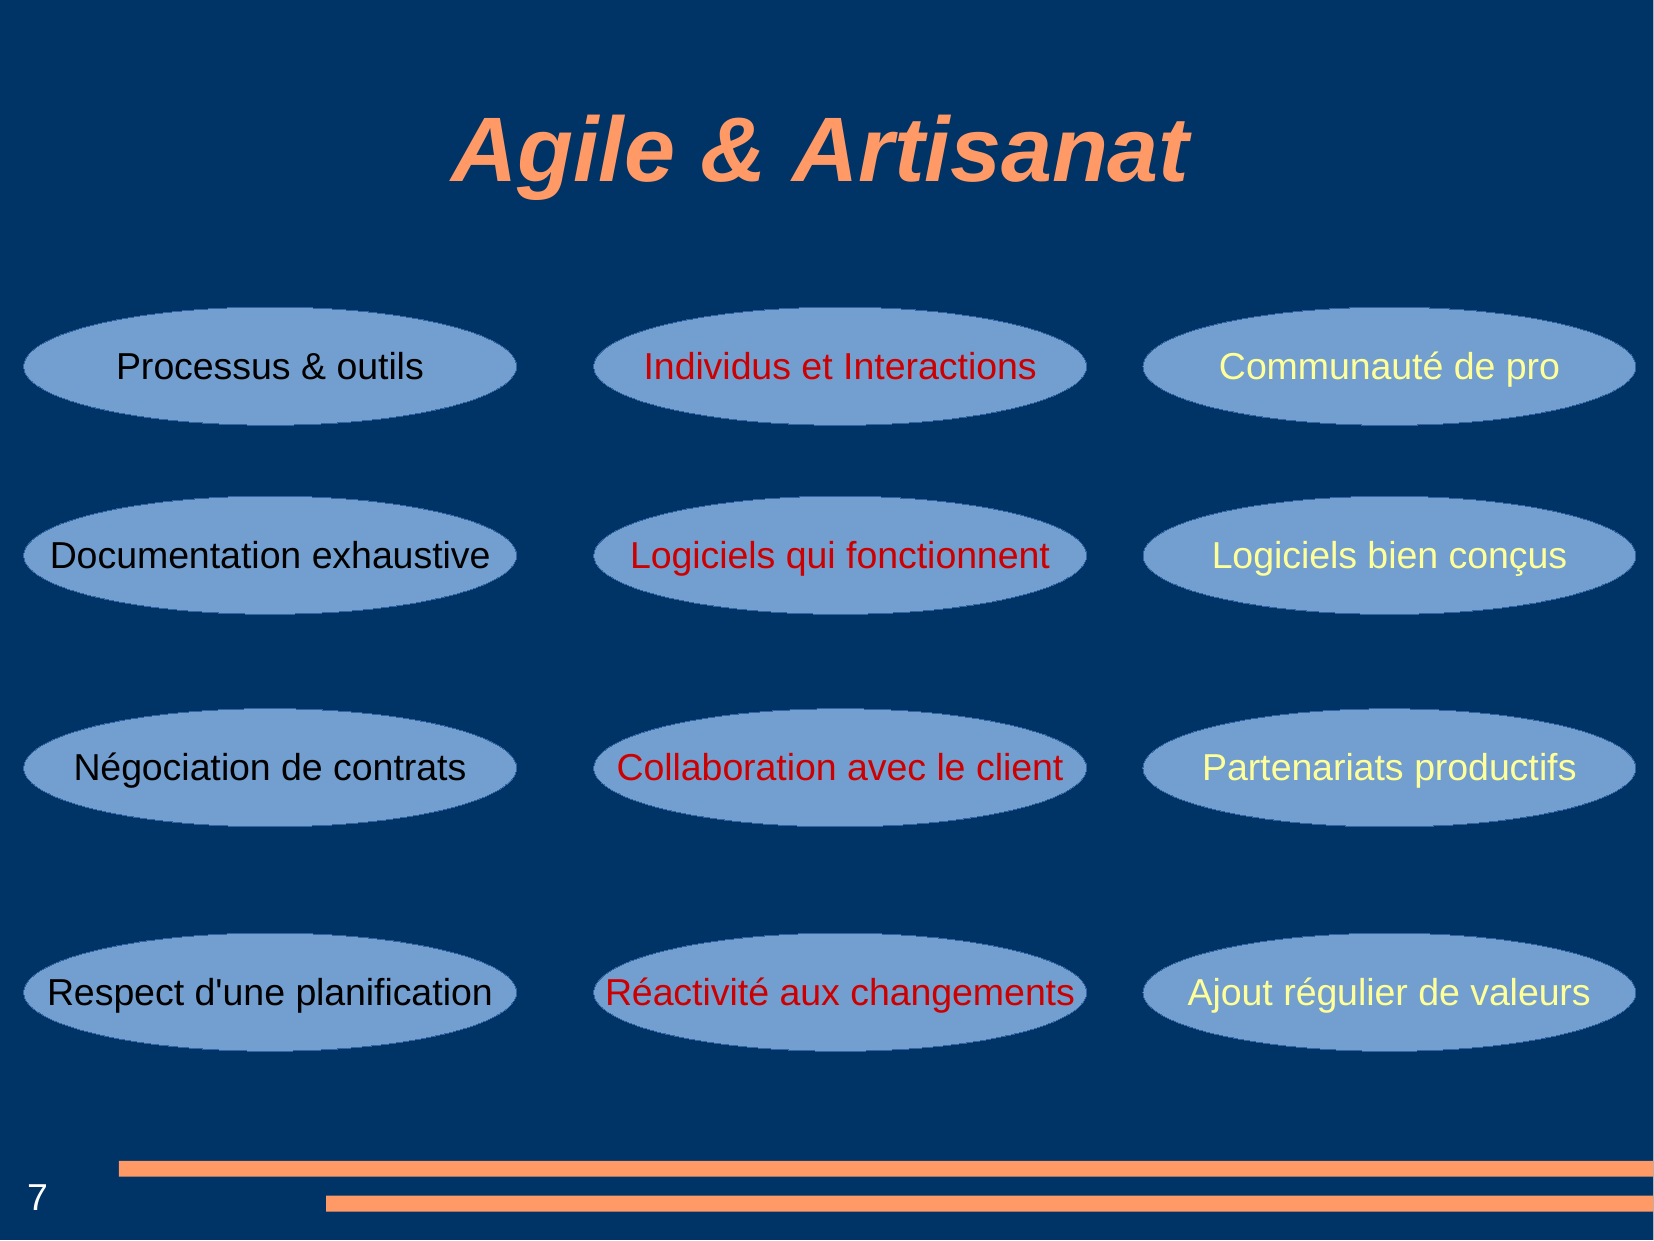

# Agile & Artisanat
Processus & outils
Individus et Interactions
Communauté de pro
Documentation exhaustive
Logiciels qui fonctionnent
Logiciels bien conçus
Négociation de contrats
Collaboration avec le client
Partenariats productifs
Respect d'une planification
Réactivité aux changements
Ajout régulier de valeurs